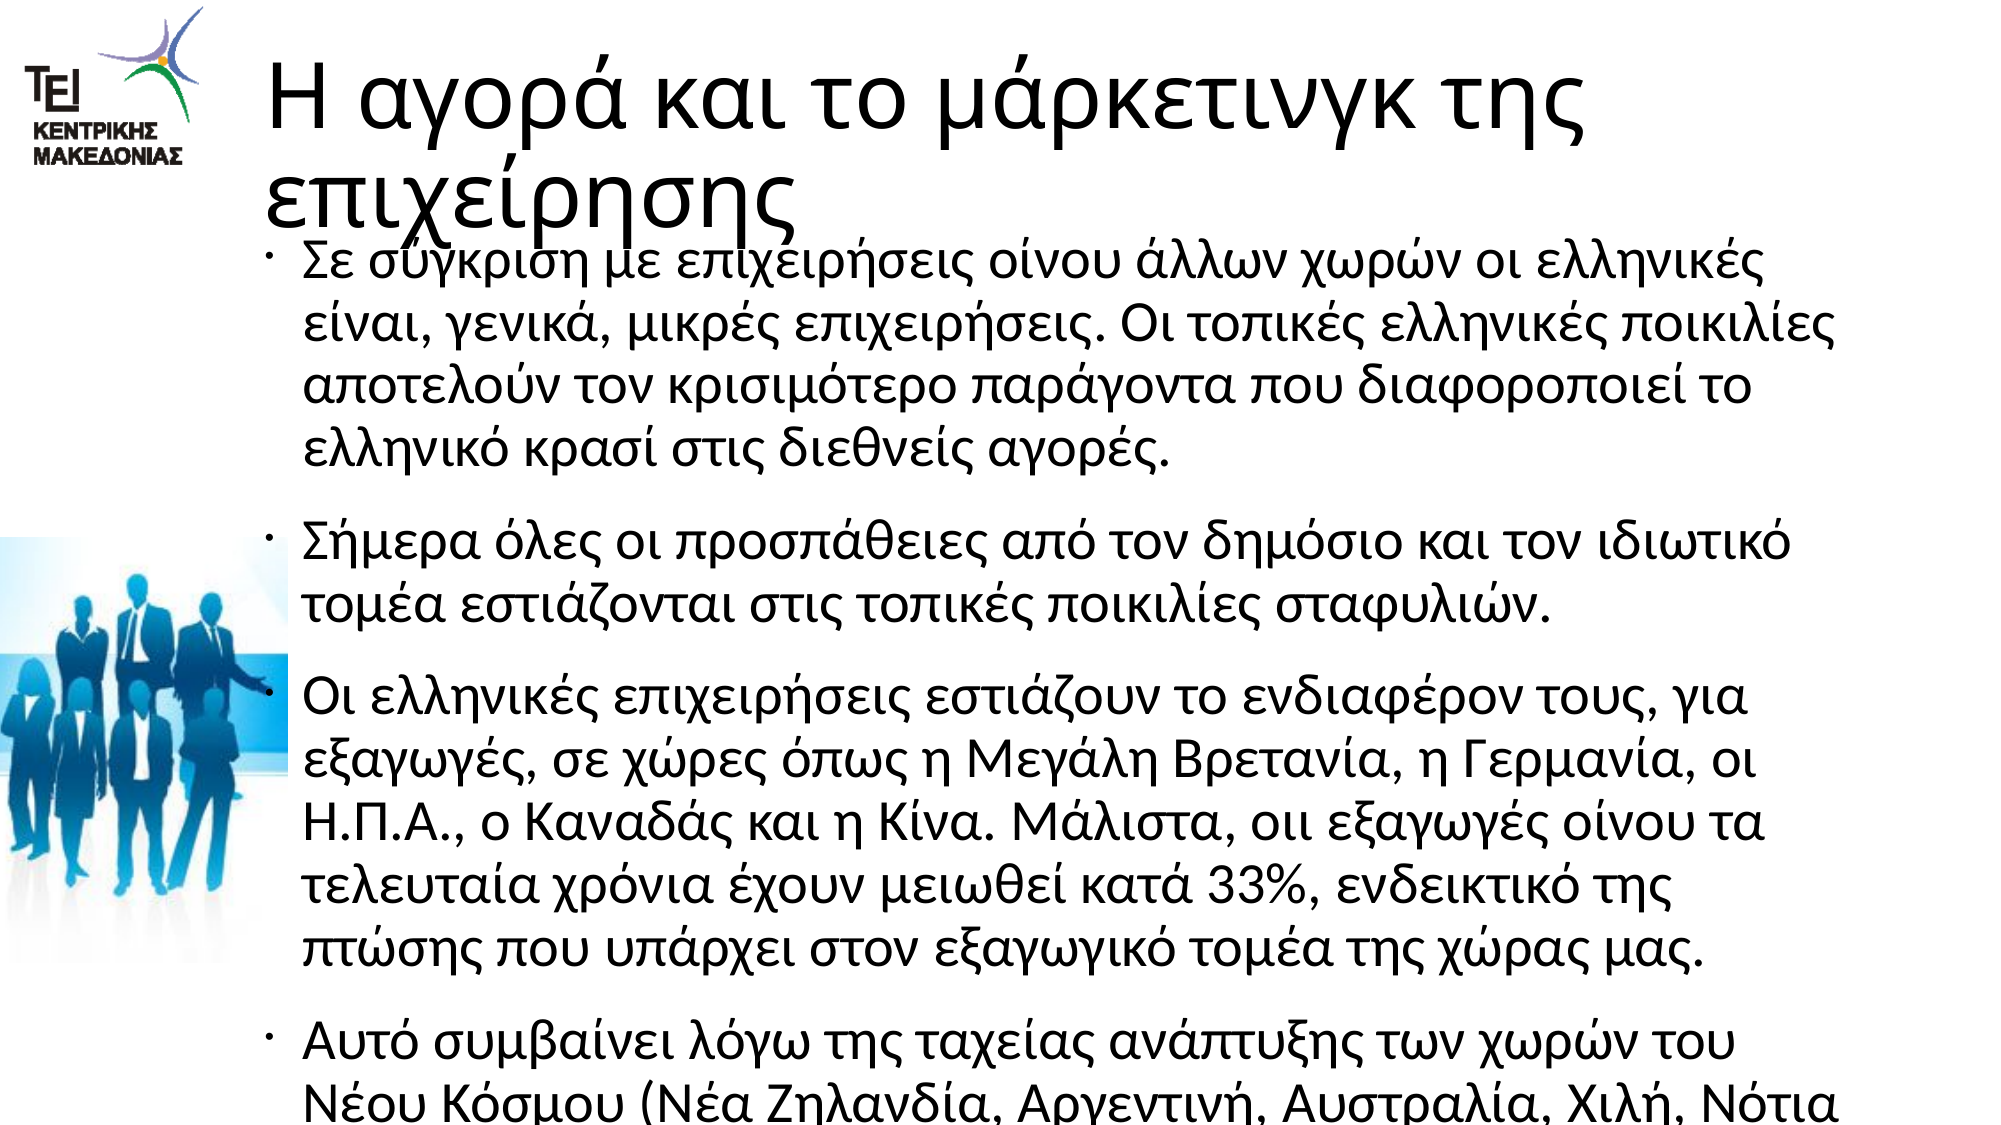

# Η αγορά και το μάρκετινγκ της επιχείρησης
Σε σύγκριση με επιχειρήσεις οίνου άλλων χωρών οι ελληνικές είναι, γενικά, μικρές επιχειρήσεις. Οι τοπικές ελληνικές ποικιλίες αποτελούν τον κρισιμότερο παράγοντα που διαφοροποιεί το ελληνικό κρασί στις διεθνείς αγορές.
Σήμερα όλες οι προσπάθειες από τον δημόσιο και τον ιδιωτικό τομέα εστιάζονται στις τοπικές ποικιλίες σταφυλιών.
Οι ελληνικές επιχειρήσεις εστιάζουν το ενδιαφέρον τους, για εξαγωγές, σε χώρες όπως η Μεγάλη Βρετανία, η Γερμανία, οι Η.Π.Α., ο Καναδάς και η Κίνα. Μάλιστα, οιι εξαγωγές οίνου τα τελευταία χρόνια έχουν μειωθεί κατά 33%, ενδεικτικό της πτώσης που υπάρχει στον εξαγωγικό τομέα της χώρας μας.
Αυτό συμβαίνει λόγω της ταχείας ανάπτυξης των χωρών του Νέου Κόσμου (Νέα Ζηλανδία, Αργεντινή, Αυστραλία, Χιλή, Νότια Αφρική) καθώς διαθέτουν τα εξαγώγιμα προϊόντα τους σε εξαιρετικά χαμηλές τιμές, γεγονός που τις καθιστά ως τις πλέον ανταγωνίστριες χώρες.